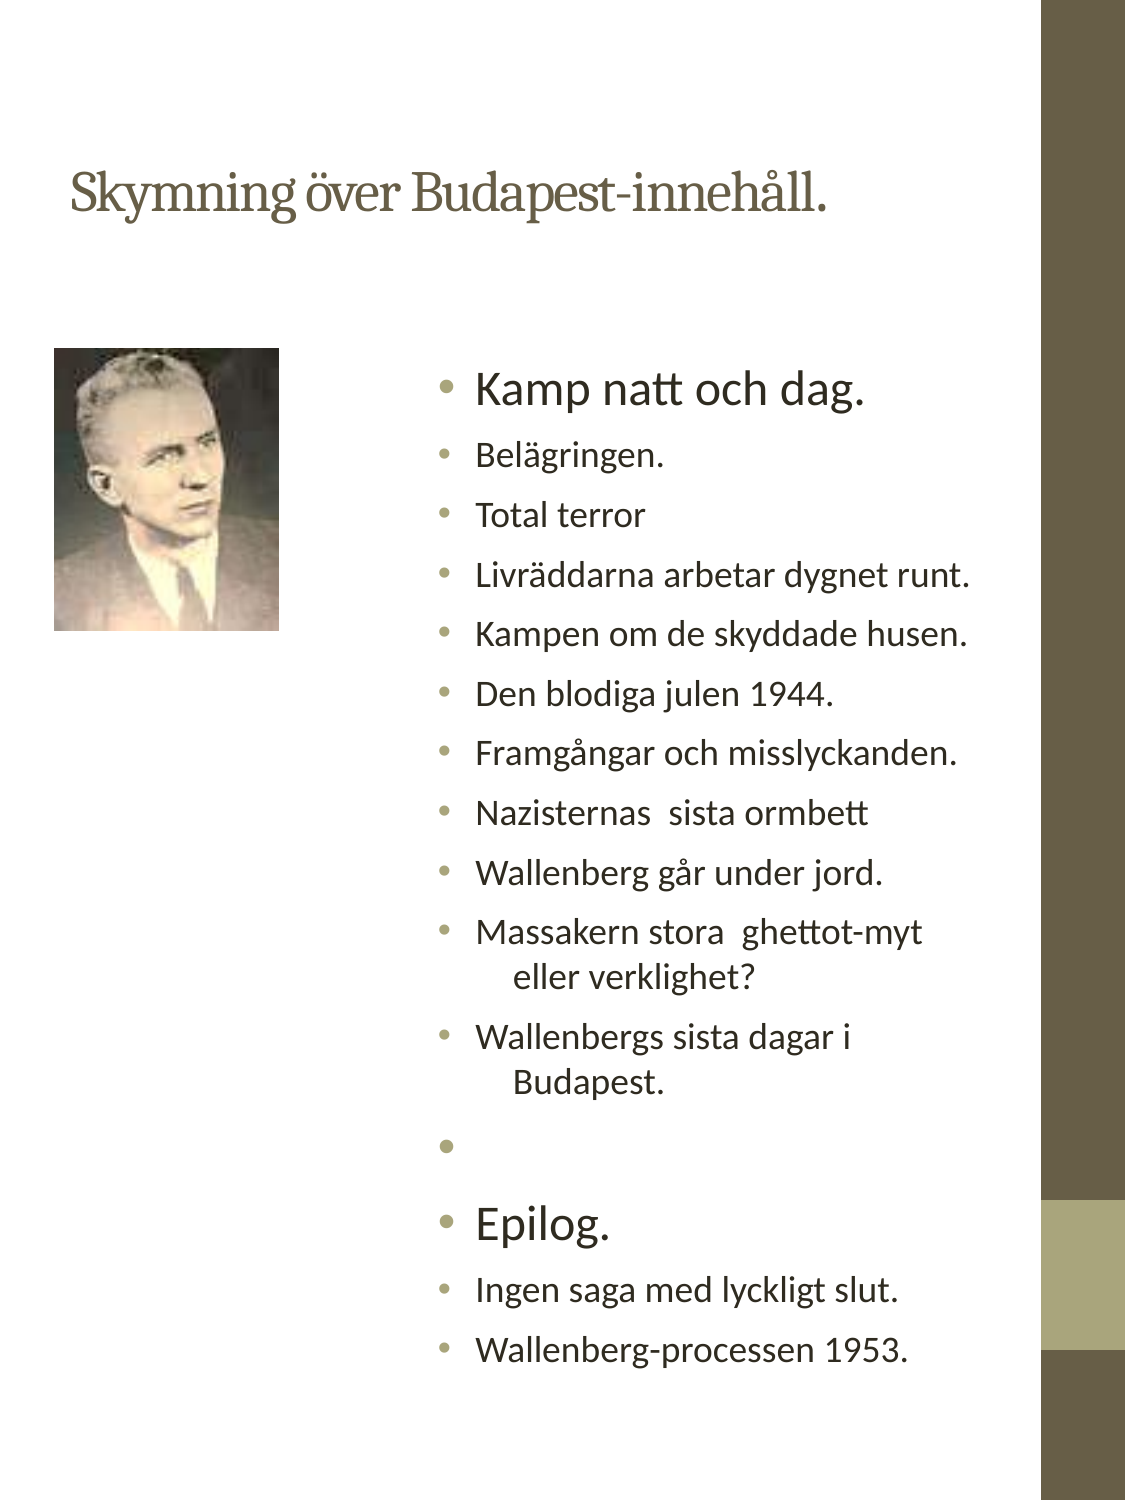

# Skymning över Budapest-innehåll.
Kamp natt och dag.
Belägringen.
Total terror
Livräddarna arbetar dygnet runt.
Kampen om de skyddade husen.
Den blodiga julen 1944.
Framgångar och misslyckanden.
Nazisternas sista ormbett
Wallenberg går under jord.
Massakern stora ghettot-myt eller verklighet?
Wallenbergs sista dagar i Budapest.
Epilog.
Ingen saga med lyckligt slut.
Wallenberg-processen 1953.